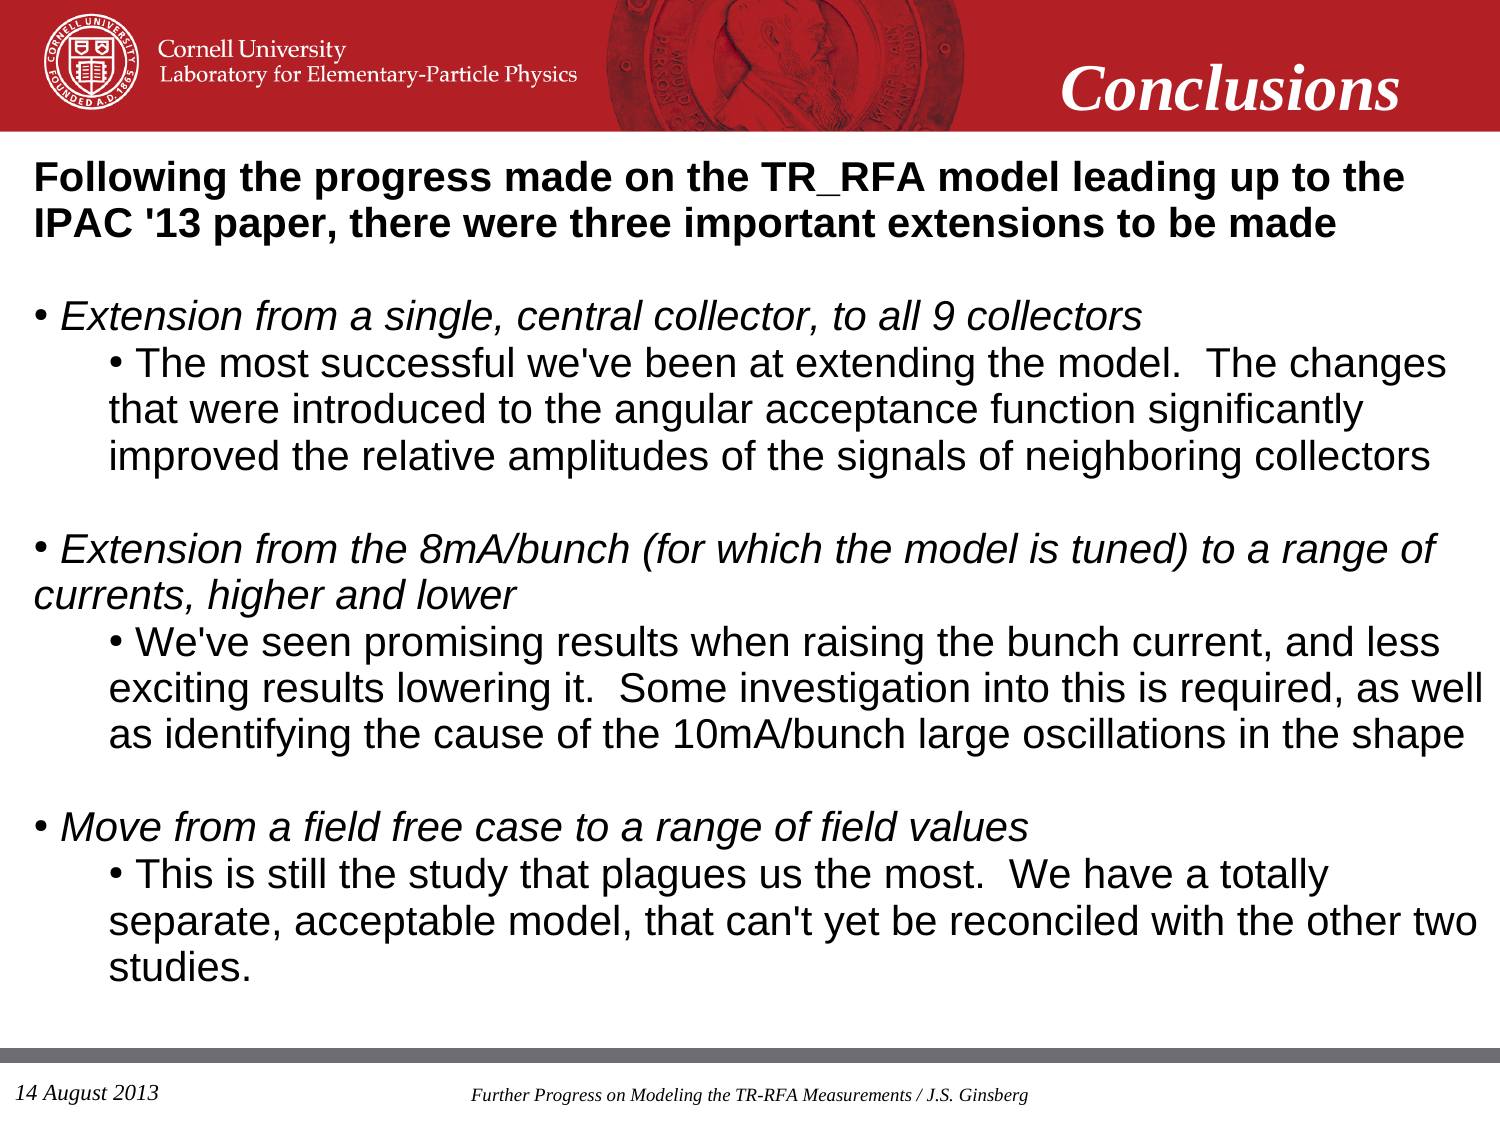

# Conclusions
Following the progress made on the TR_RFA model leading up to the IPAC '13 paper, there were three important extensions to be made
 Extension from a single, central collector, to all 9 collectors
 The most successful we've been at extending the model. The changes that were introduced to the angular acceptance function significantly improved the relative amplitudes of the signals of neighboring collectors
 Extension from the 8mA/bunch (for which the model is tuned) to a range of currents, higher and lower
 We've seen promising results when raising the bunch current, and less exciting results lowering it. Some investigation into this is required, as well as identifying the cause of the 10mA/bunch large oscillations in the shape
 Move from a field free case to a range of field values
 This is still the study that plagues us the most. We have a totally separate, acceptable model, that can't yet be reconciled with the other two studies.